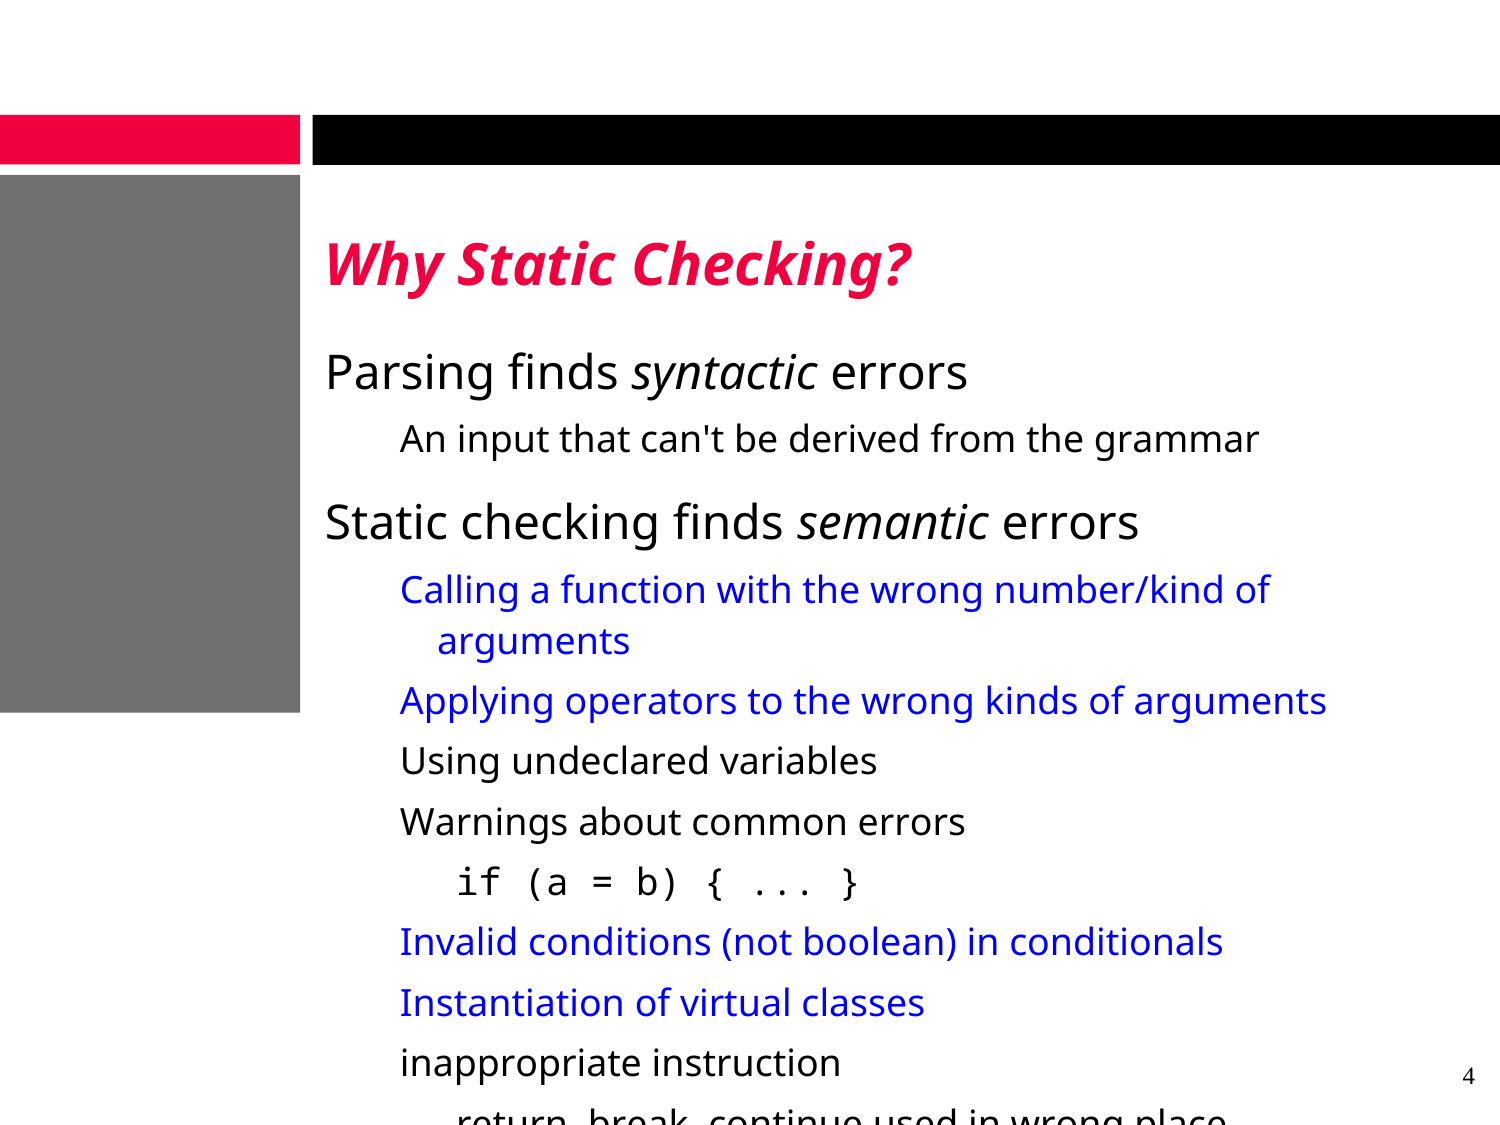

# Why Static Checking?
Parsing finds syntactic errors
An input that can't be derived from the grammar
Static checking finds semantic errors
Calling a function with the wrong number/kind of arguments
Applying operators to the wrong kinds of arguments
Using undeclared variables
Warnings about common errors
if (a = b) { ... }
Invalid conditions (not boolean) in conditionals
Instantiation of virtual classes
inappropriate instruction
return, break, continue used in wrong place
Typechecking errors
4